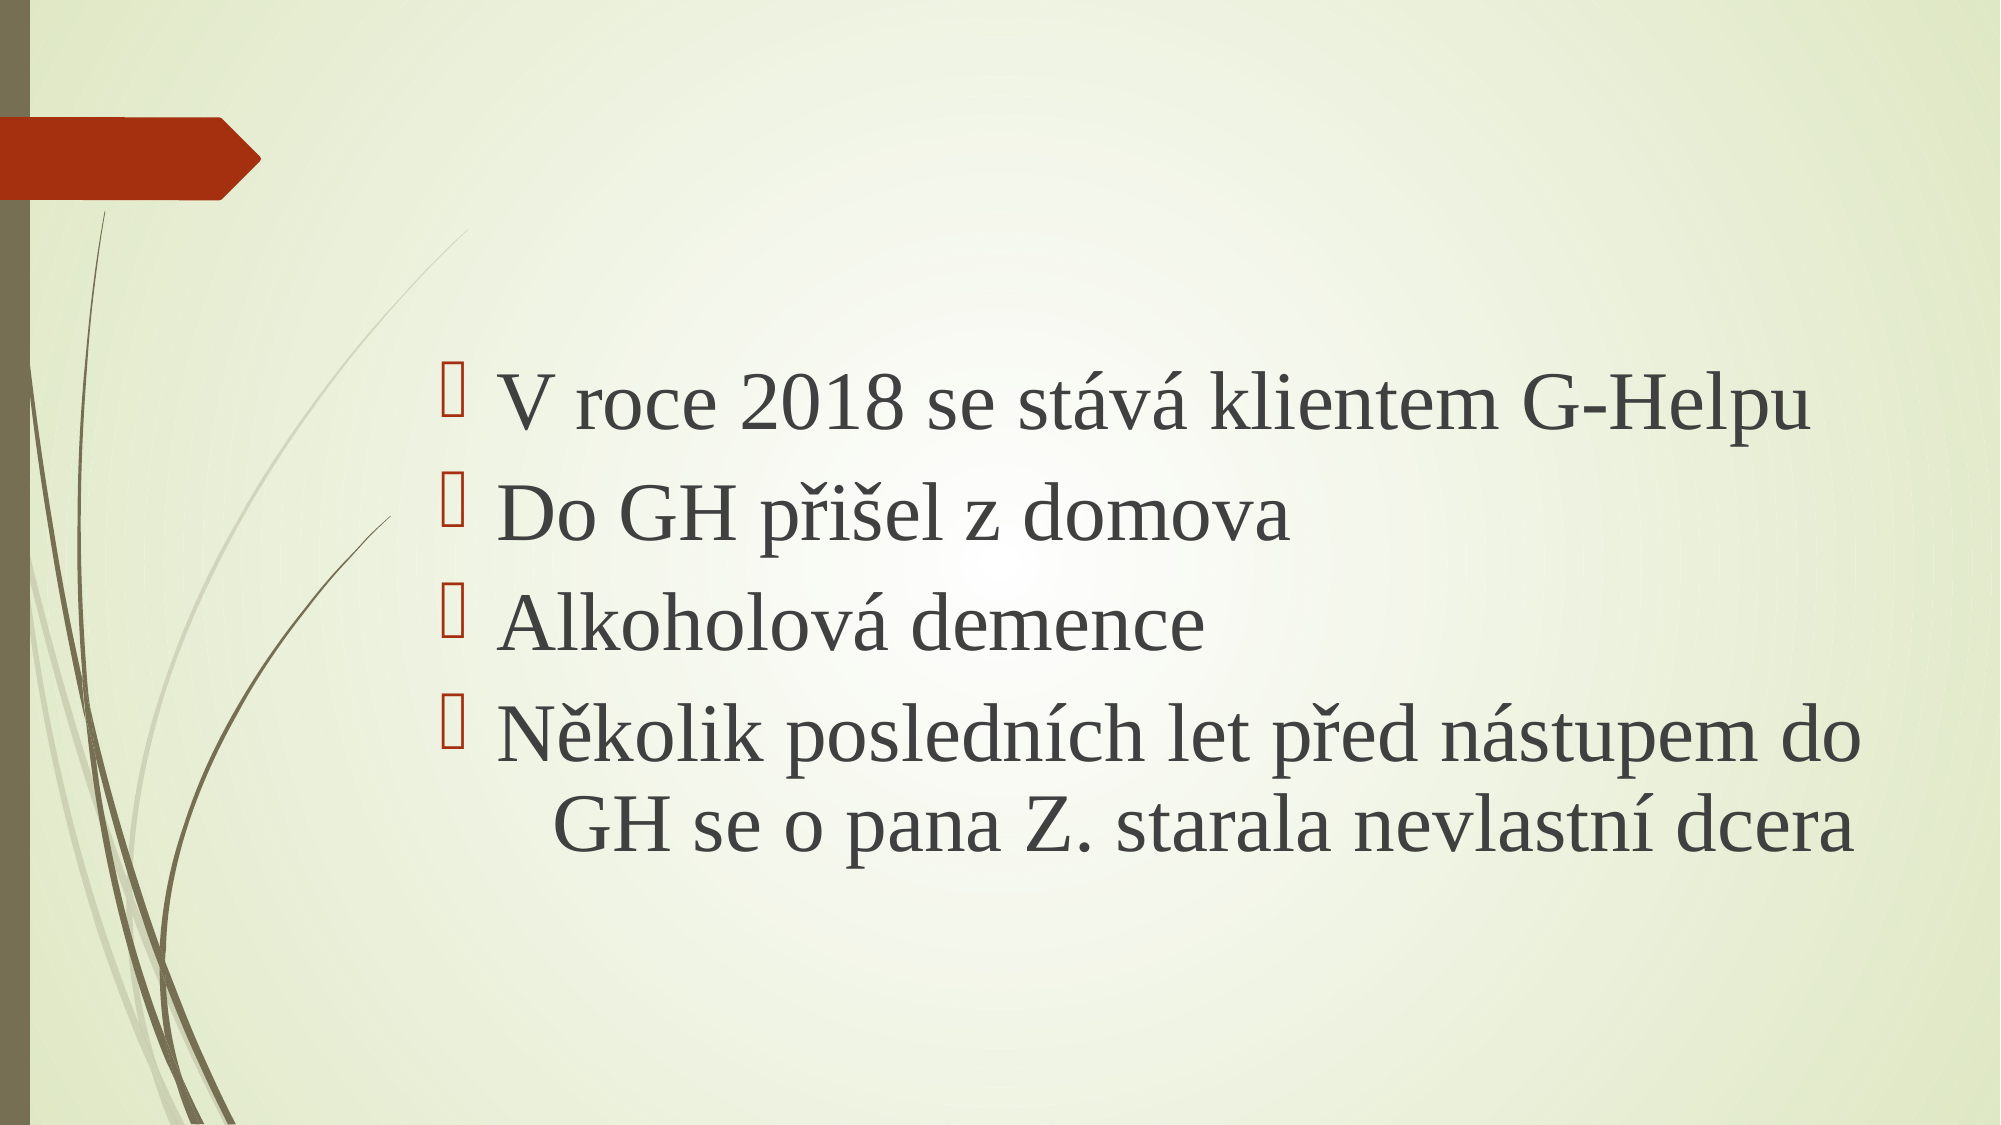

#
V roce 2018 se stává klientem G-Helpu
Do GH přišel z domova
Alkoholová demence
Několik posledních let před nástupem do GH se o pana Z. starala nevlastní dcera